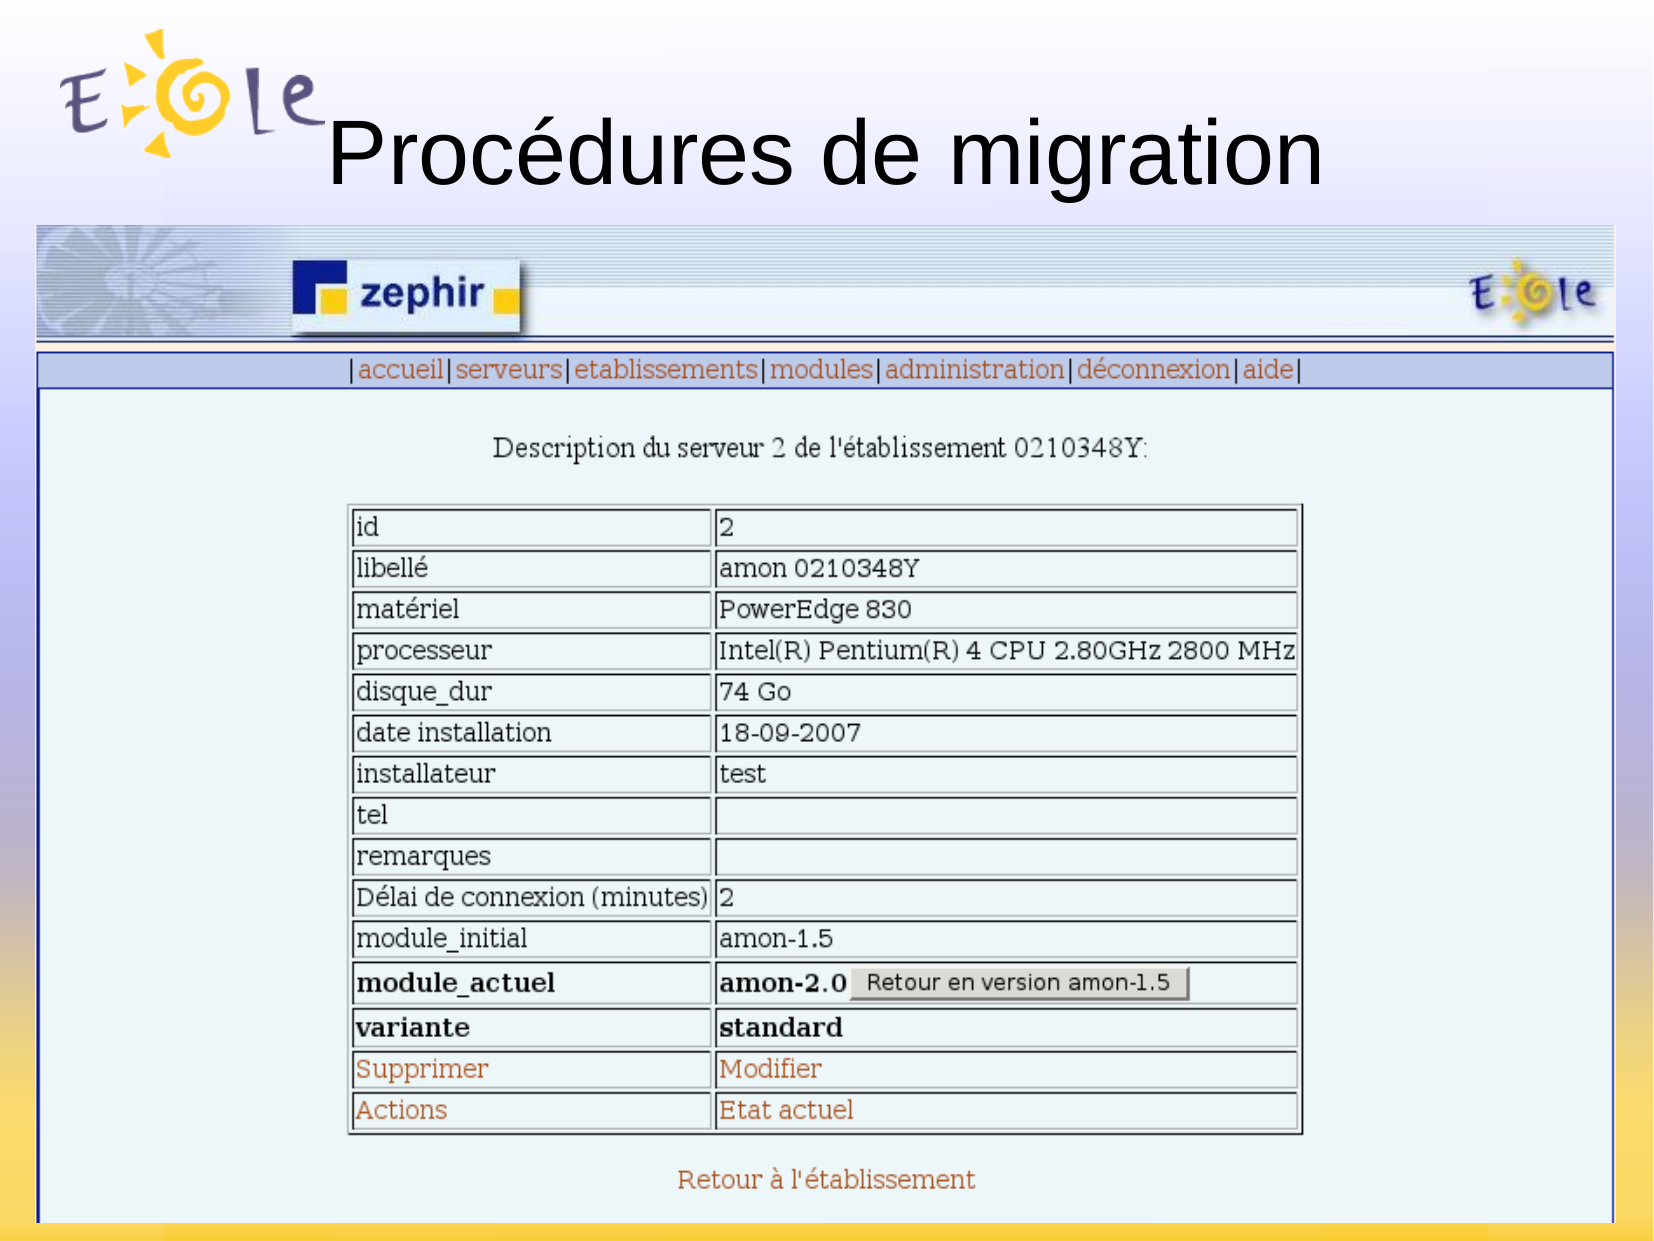

# Procédures de migration
Prise en compte de la migration des clients
La migration des clients est gérée par des procédures spécifiques à chaque module.
Une fois un serveur migré et instancié, lancer la procédure d'enregistrement zephir:
réutiliser le numéro d'identifiant de l'ancien serveur
confirmer la migration du serveur lors du choix du module
En cas de remise en place du serveur d'origine, il est possible de revenir dans l'état initial